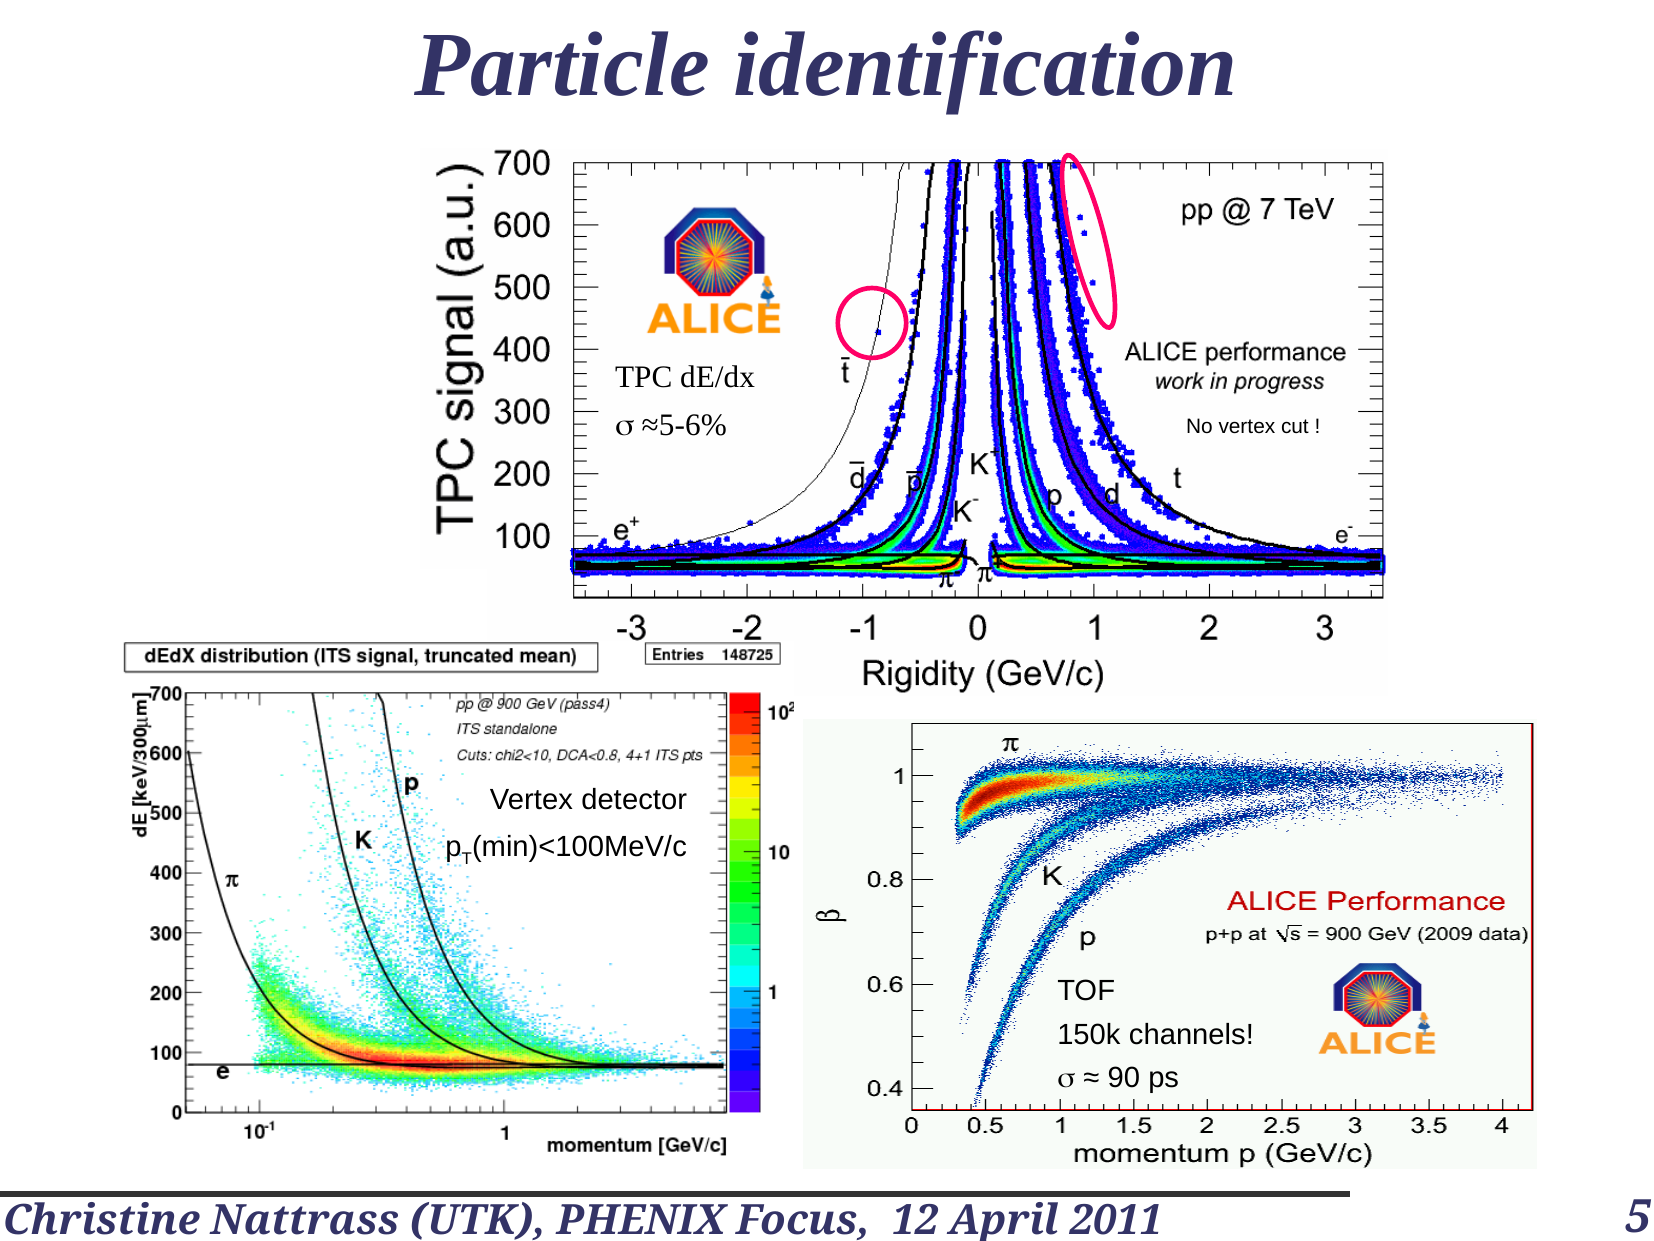

# Particle identification
TPC dE/dx
 ≈5-6%
No vertex cut !
Vertex detector
pT(min)<100MeV/c
TOF
150k channels!
 ≈ 90 ps